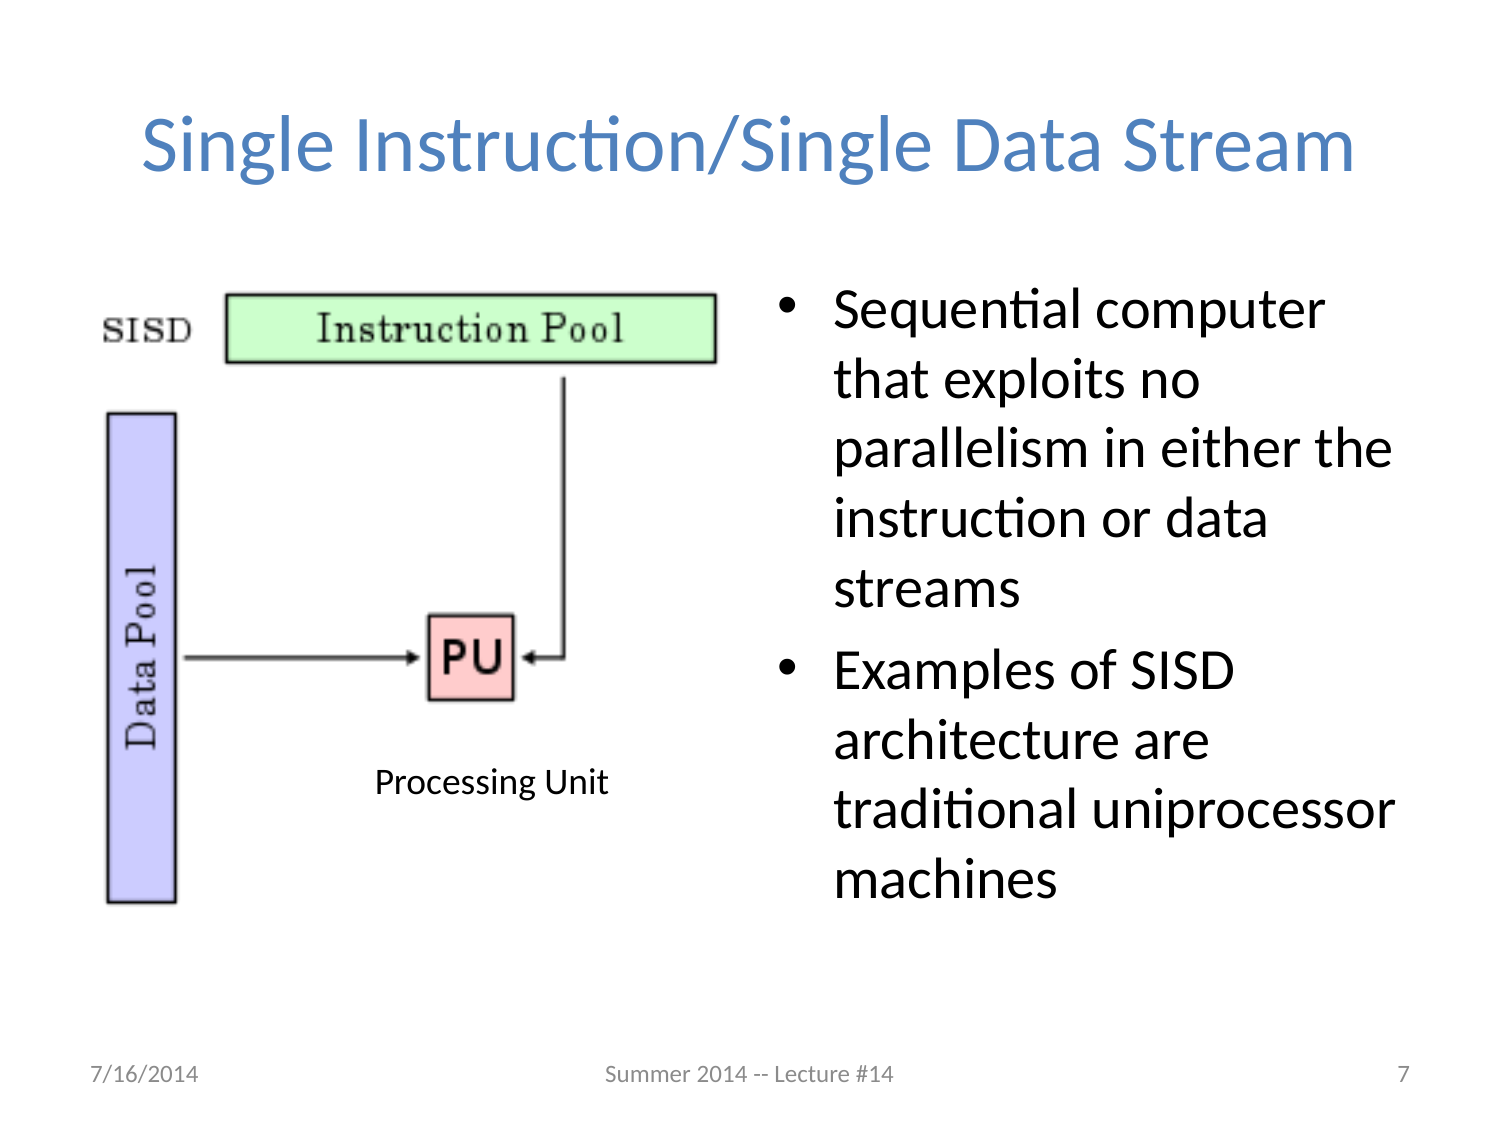

# Single Instruction/Single Data Stream
Sequential computer that exploits no parallelism in either the instruction or data streams
Examples of SISD architecture are traditional uniprocessor machines
Processing Unit
7/16/2014
Summer 2014 -- Lecture #14